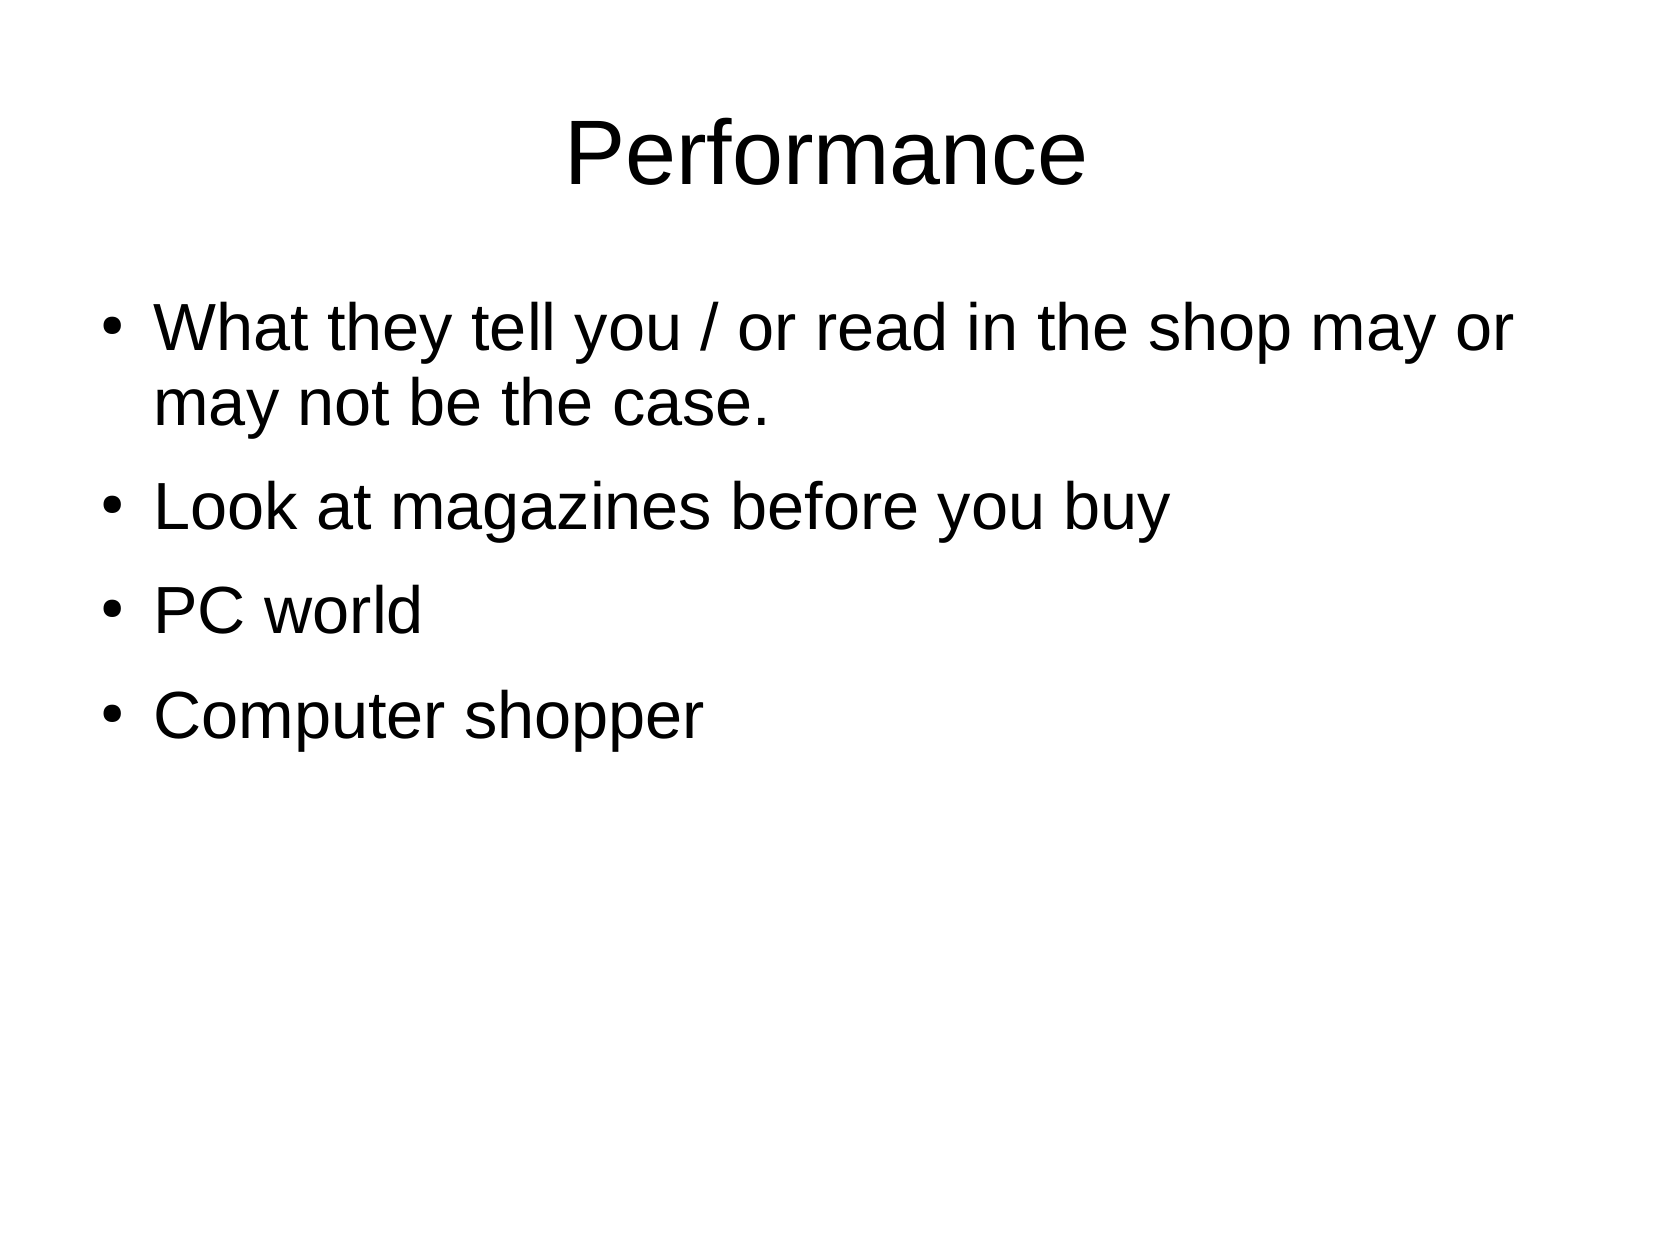

# Performance
What they tell you / or read in the shop may or may not be the case.
Look at magazines before you buy
PC world
Computer shopper